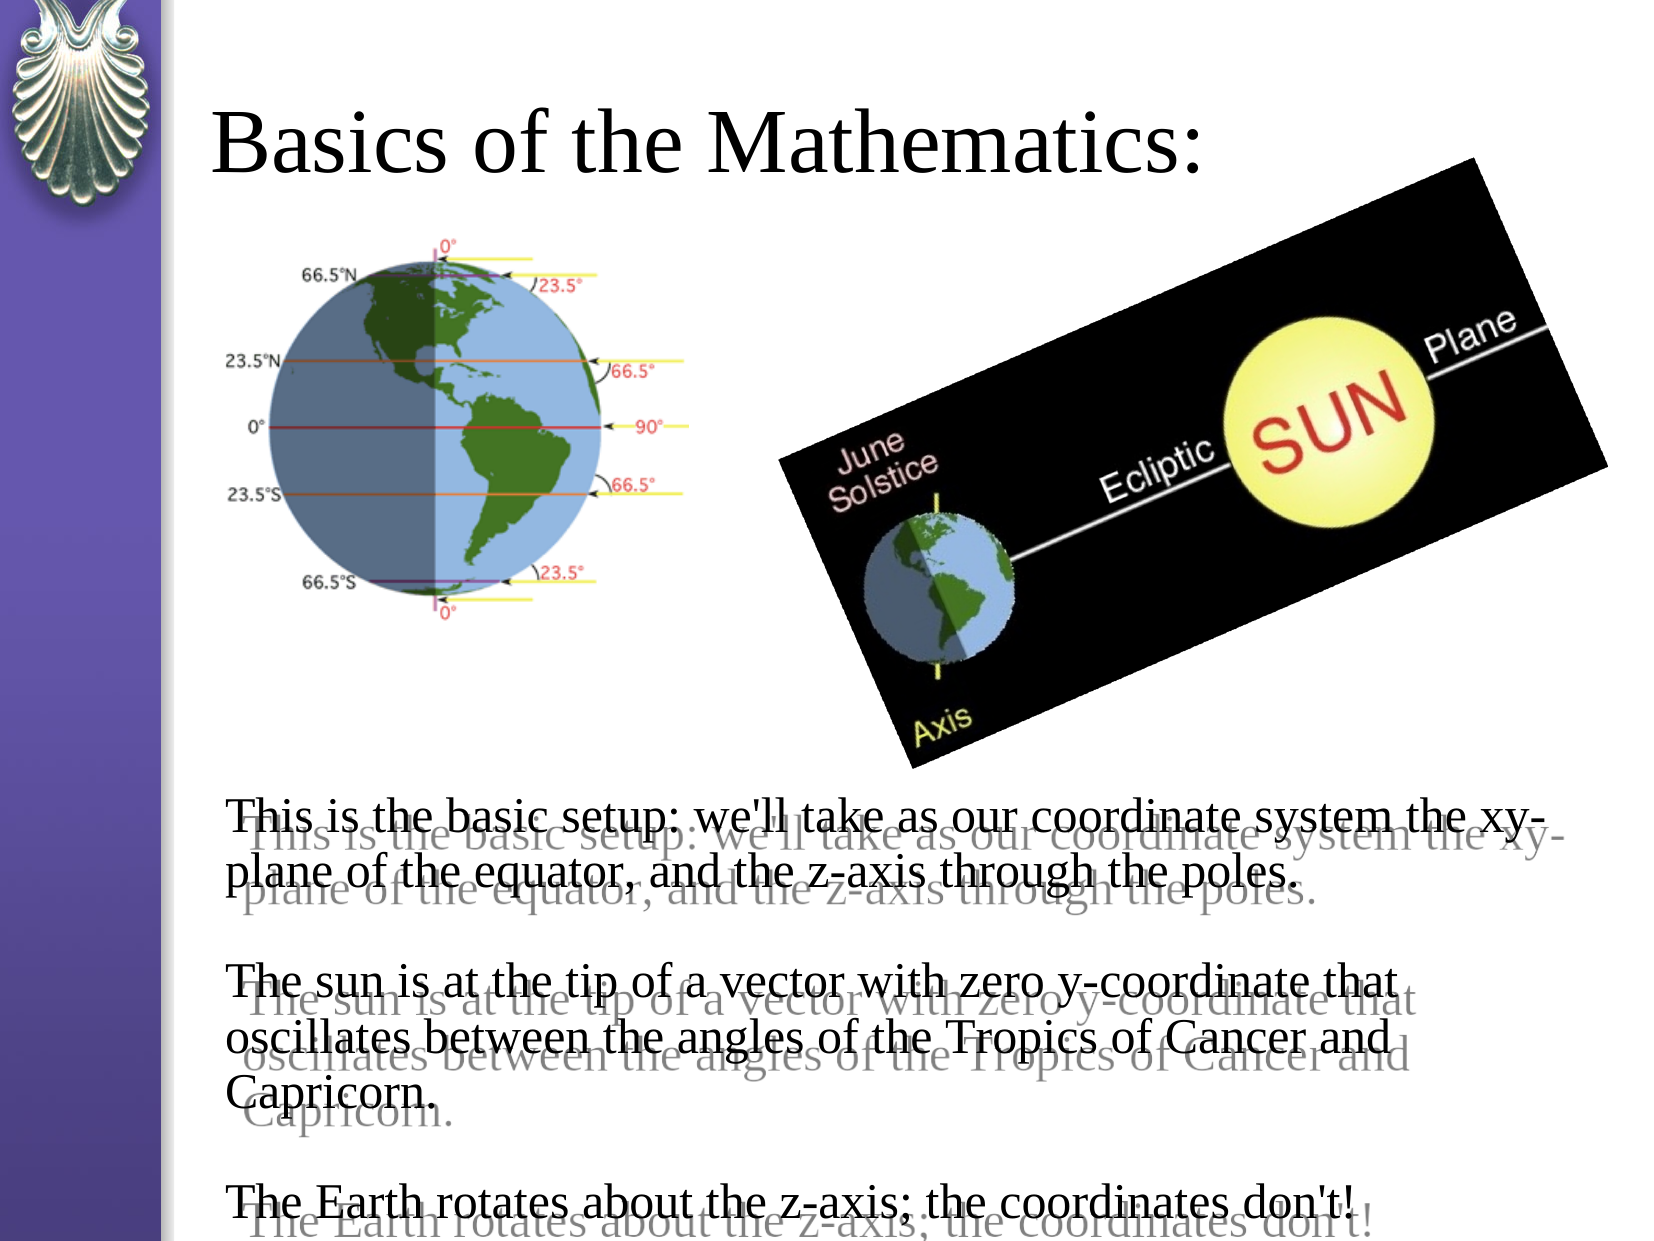

# Basics of the Mathematics:
This is the basic setup: we'll take as our coordinate system the xy-plane of the equator, and the z-axis through the poles.
The sun is at the tip of a vector with zero y-coordinate that oscillates between the angles of the Tropics of Cancer and Capricorn.
The Earth rotates about the z-axis; the coordinates don't!